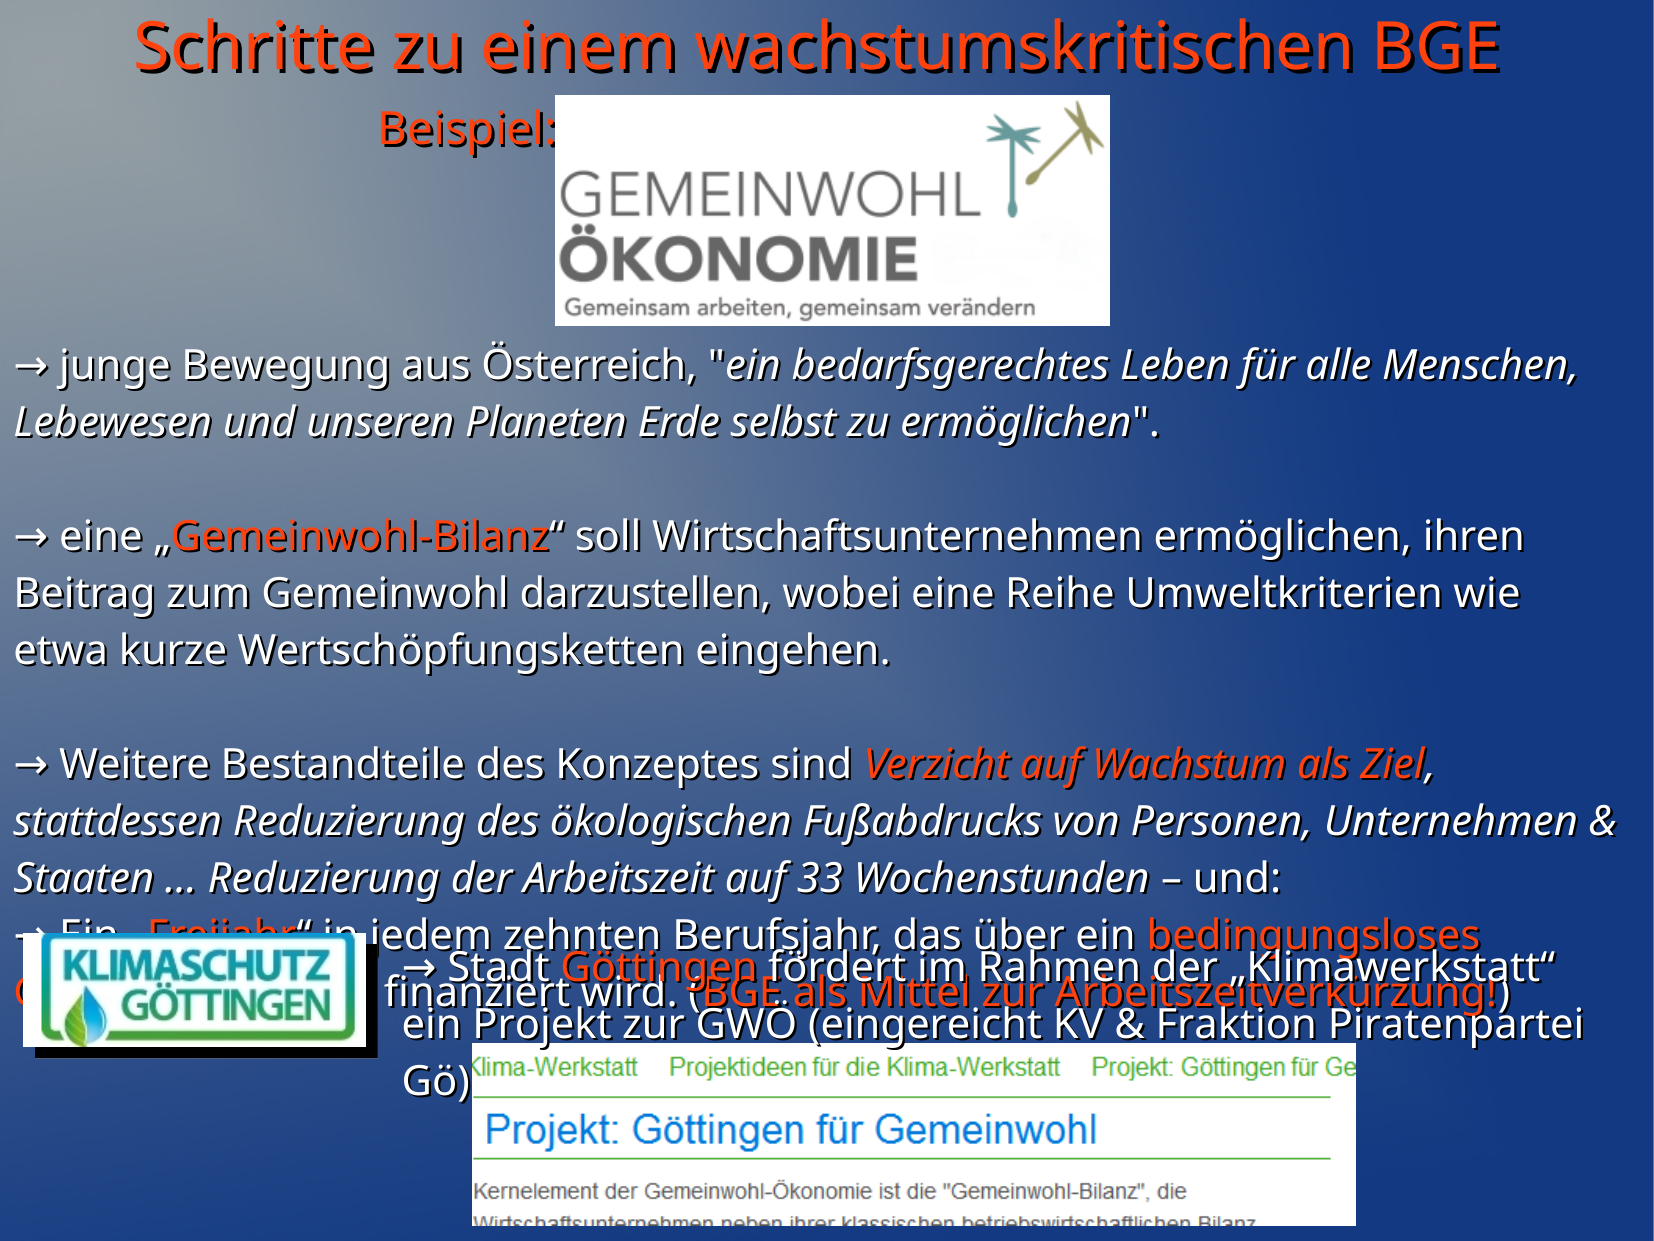

# Schritte zu einem wachstumskritischen BGE
 				Beispiel:
→ junge Bewegung aus Österreich, "ein bedarfsgerechtes Leben für alle Menschen, Lebewesen und unseren Planeten Erde selbst zu ermöglichen".
→ eine „Gemeinwohl-Bilanz“ soll Wirtschaftsunternehmen ermöglichen, ihren Beitrag zum Gemeinwohl darzustellen, wobei eine Reihe Umweltkriterien wie etwa kurze Wertschöpfungsketten eingehen.
→ Weitere Bestandteile des Konzeptes sind Verzicht auf Wachstum als Ziel, stattdessen Reduzierung des ökologischen Fußabdrucks von Personen, Unternehmen & Staaten … Reduzierung der Arbeitszeit auf 33 Wochenstunden – und:
→ Ein „Freijahr“ in jedem zehnten Berufsjahr, das über ein bedingungsloses Grundeinkommen finanziert wird. (BGE als Mittel zur Arbeitszeitverkürzung!)
→ Stadt Göttingen fördert im Rahmen der „Klimawerkstatt“
ein Projekt zur GWÖ (eingereicht KV & Fraktion Piratenpartei Gö)